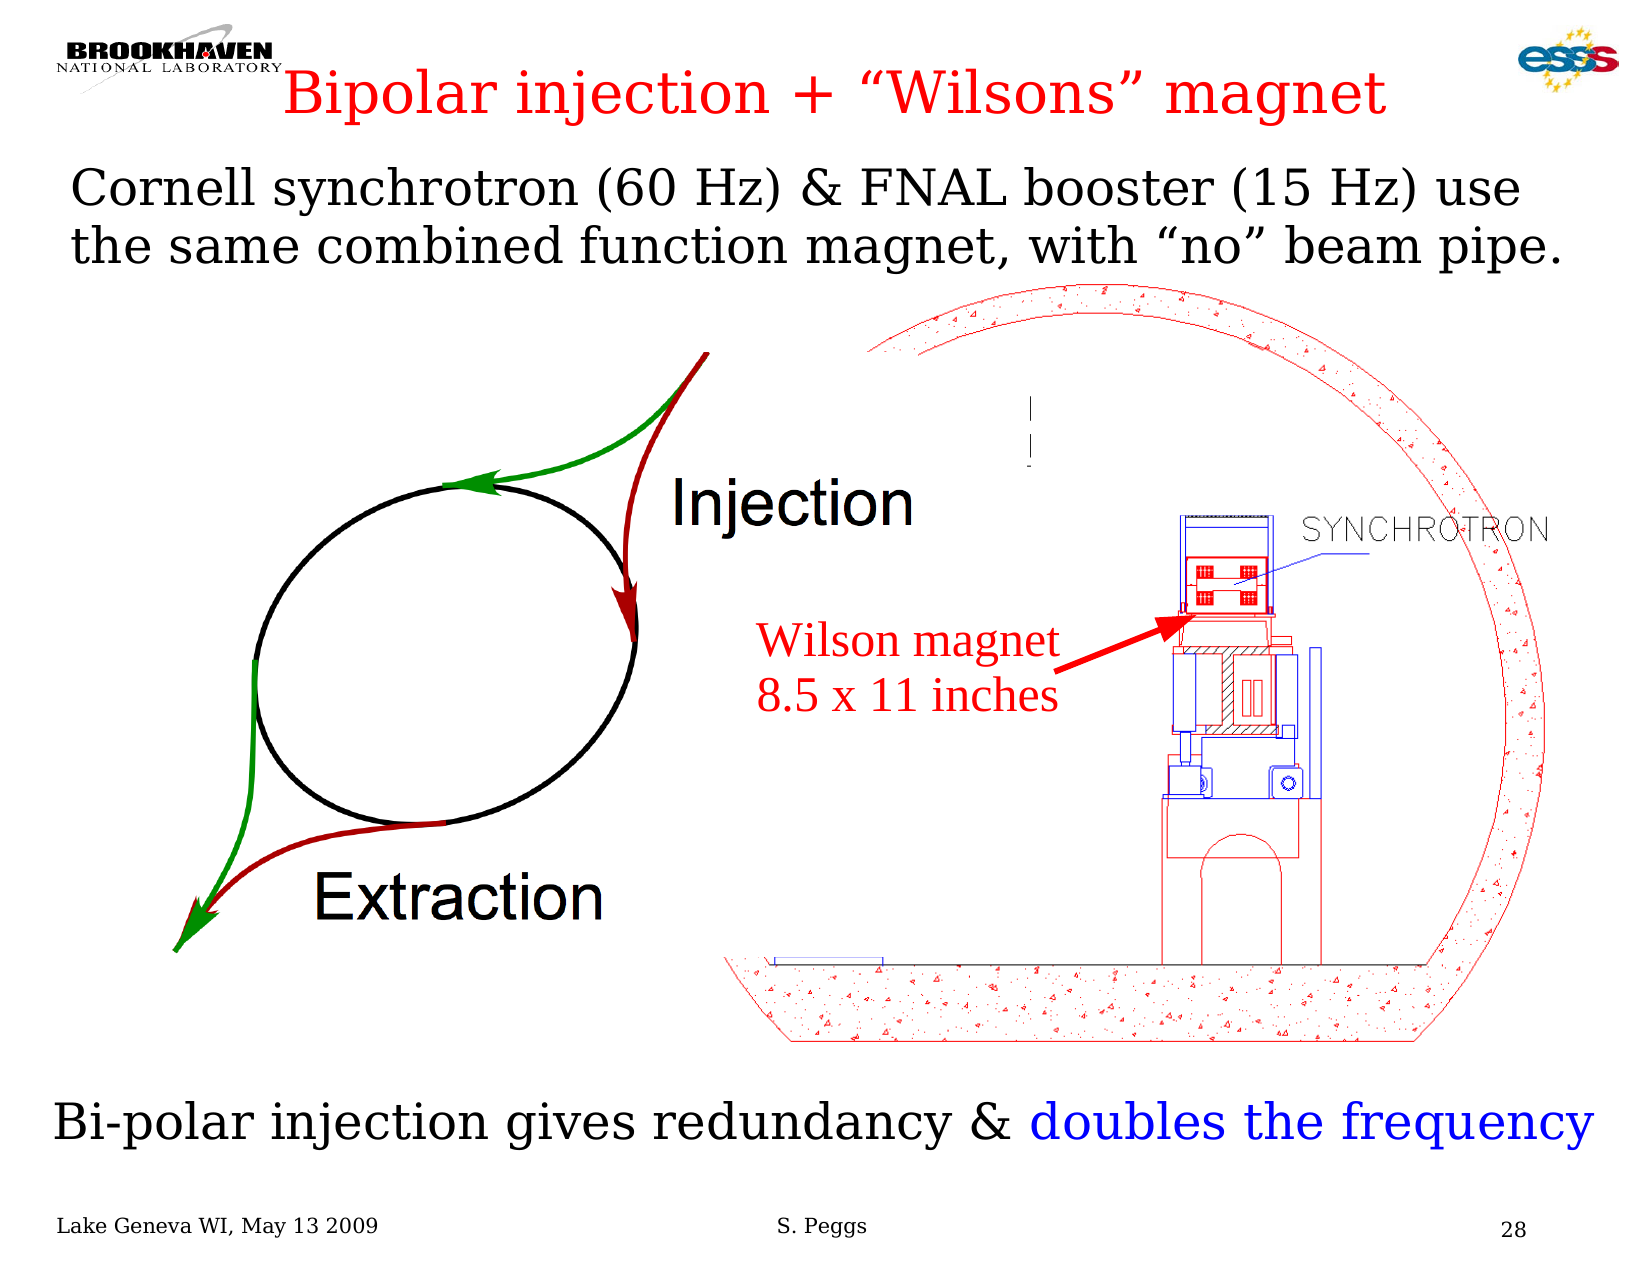

Bipolar injection + “Wilsons” magnet
Cornell synchrotron (60 Hz) & FNAL booster (15 Hz) use the same combined function magnet, with “no” beam pipe.
Wilson magnet 8.5 x 11 inches
Bi-polar injection gives redundancy & doubles the frequency